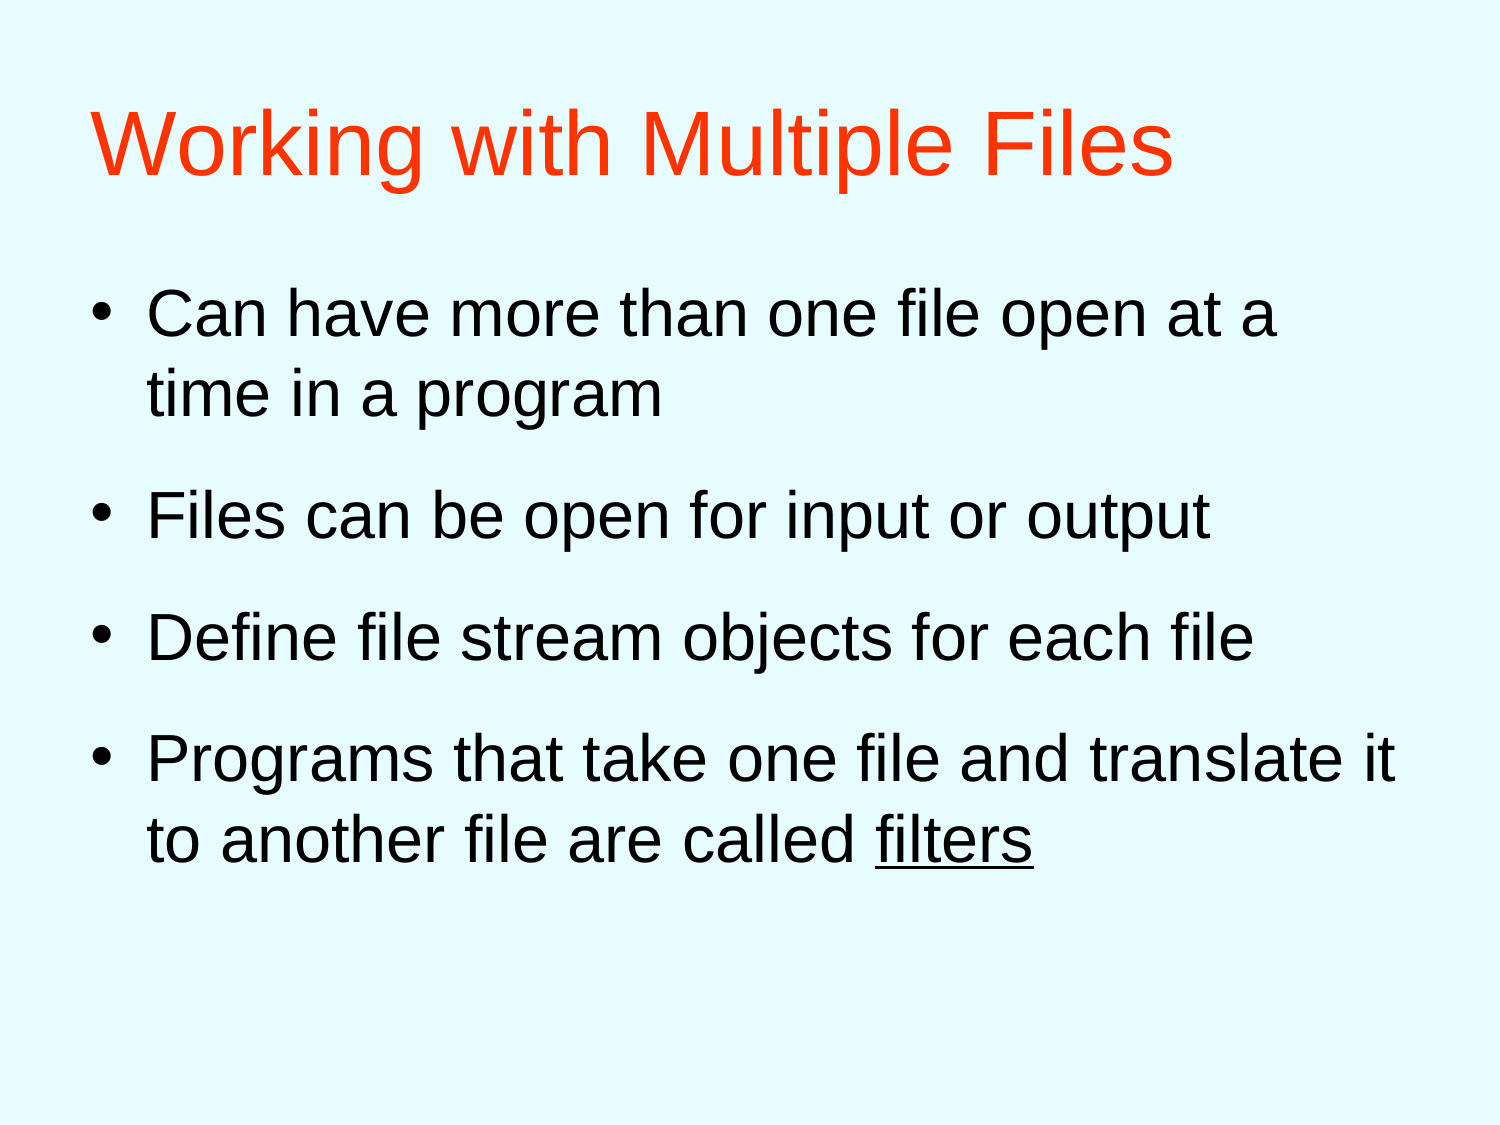

# Working with Multiple Files
Can have more than one file open at a time in a program
Files can be open for input or output
Define file stream objects for each file
Programs that take one file and translate it to another file are called filters